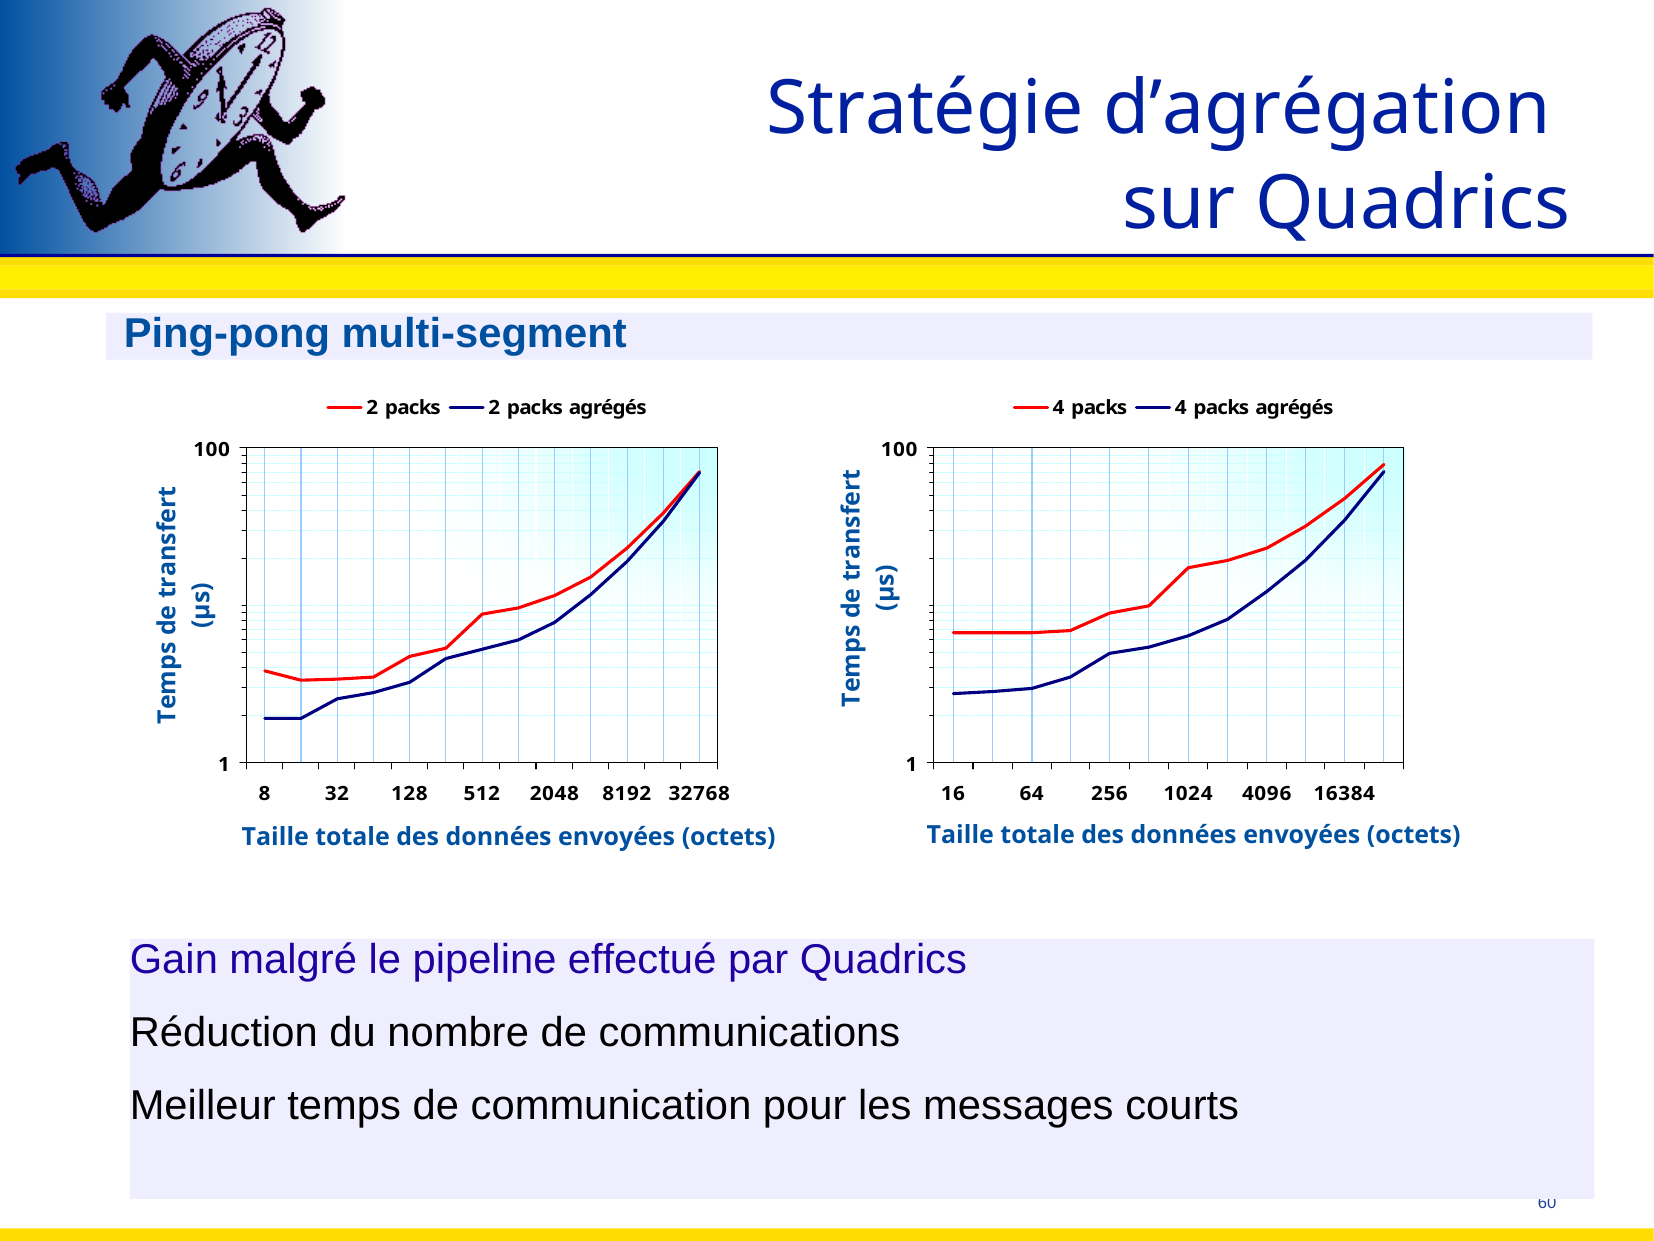

# Stratégie d’agrégation sur Quadrics
Ping-pong multi-segment
Temps de transfert (µs)
Temps de transfert (µs)
Taille totale des données envoyées (octets)
Taille totale des données envoyées (octets)
Gain malgré le pipeline effectué par Quadrics
Réduction du nombre de communications
Meilleur temps de communication pour les messages courts